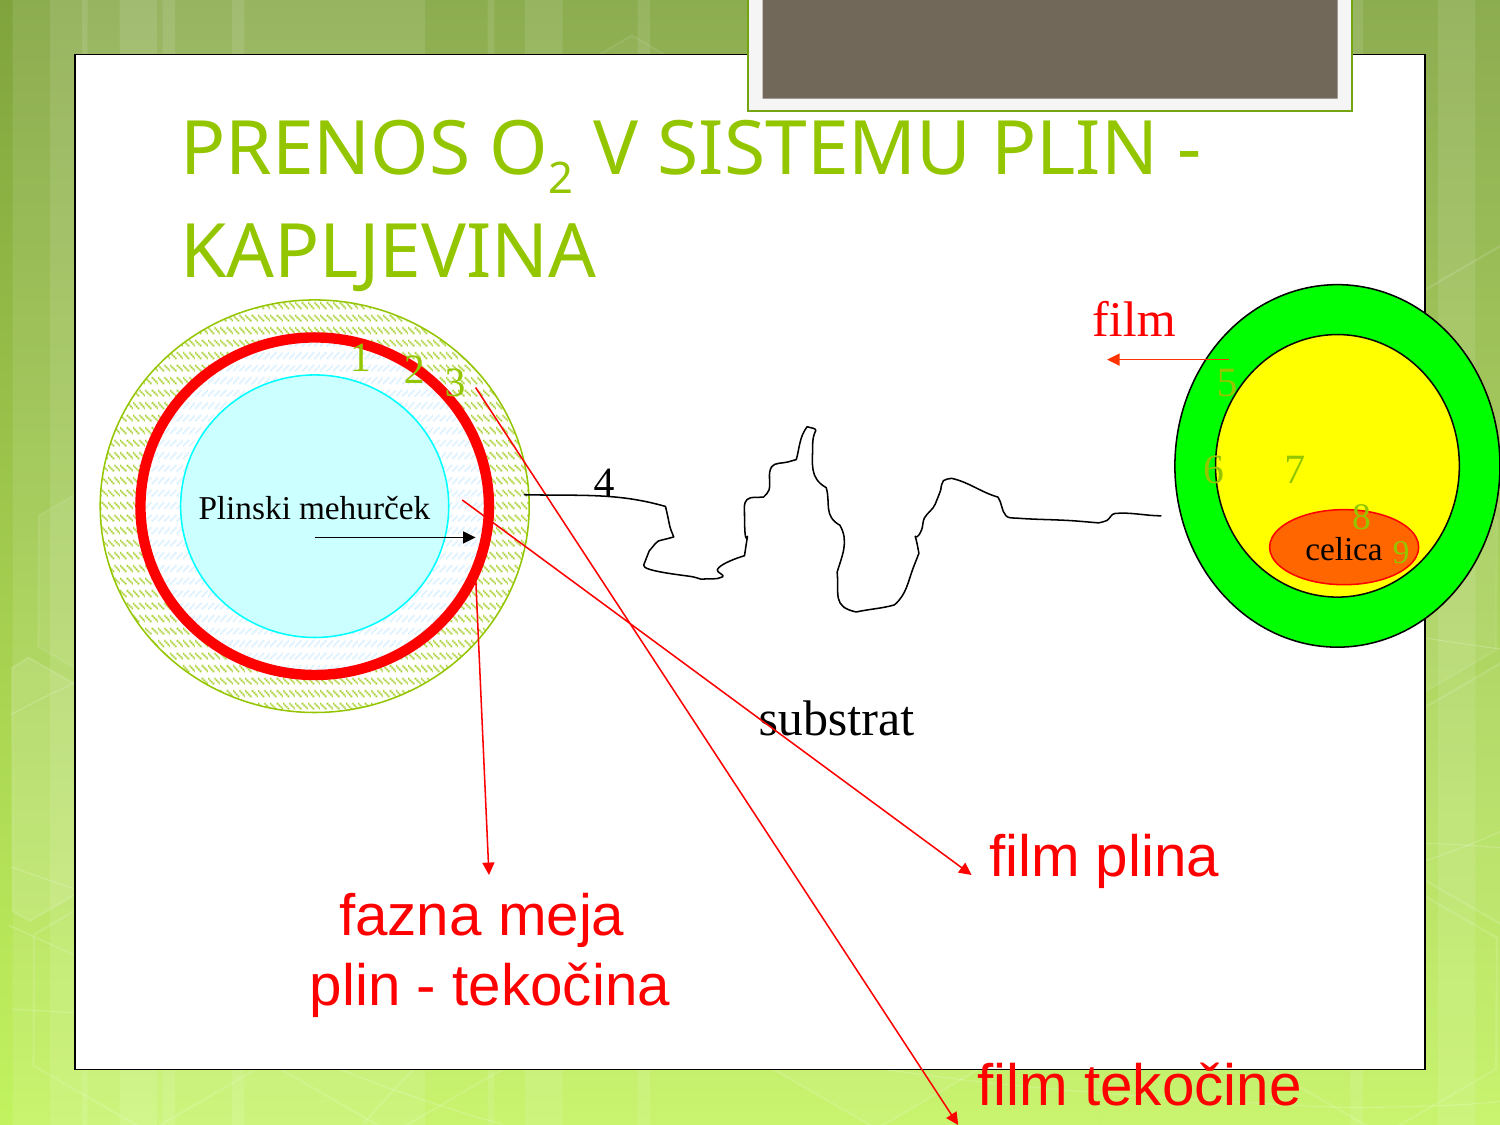

# PRENOS O2 V SISTEMU PLIN - KAPLJEVINA
film
1
2
3
5
6
7
4
8
celica
9
Plinski mehurček
 substrat
film plina
fazna meja
plin - tekočina
film tekočine